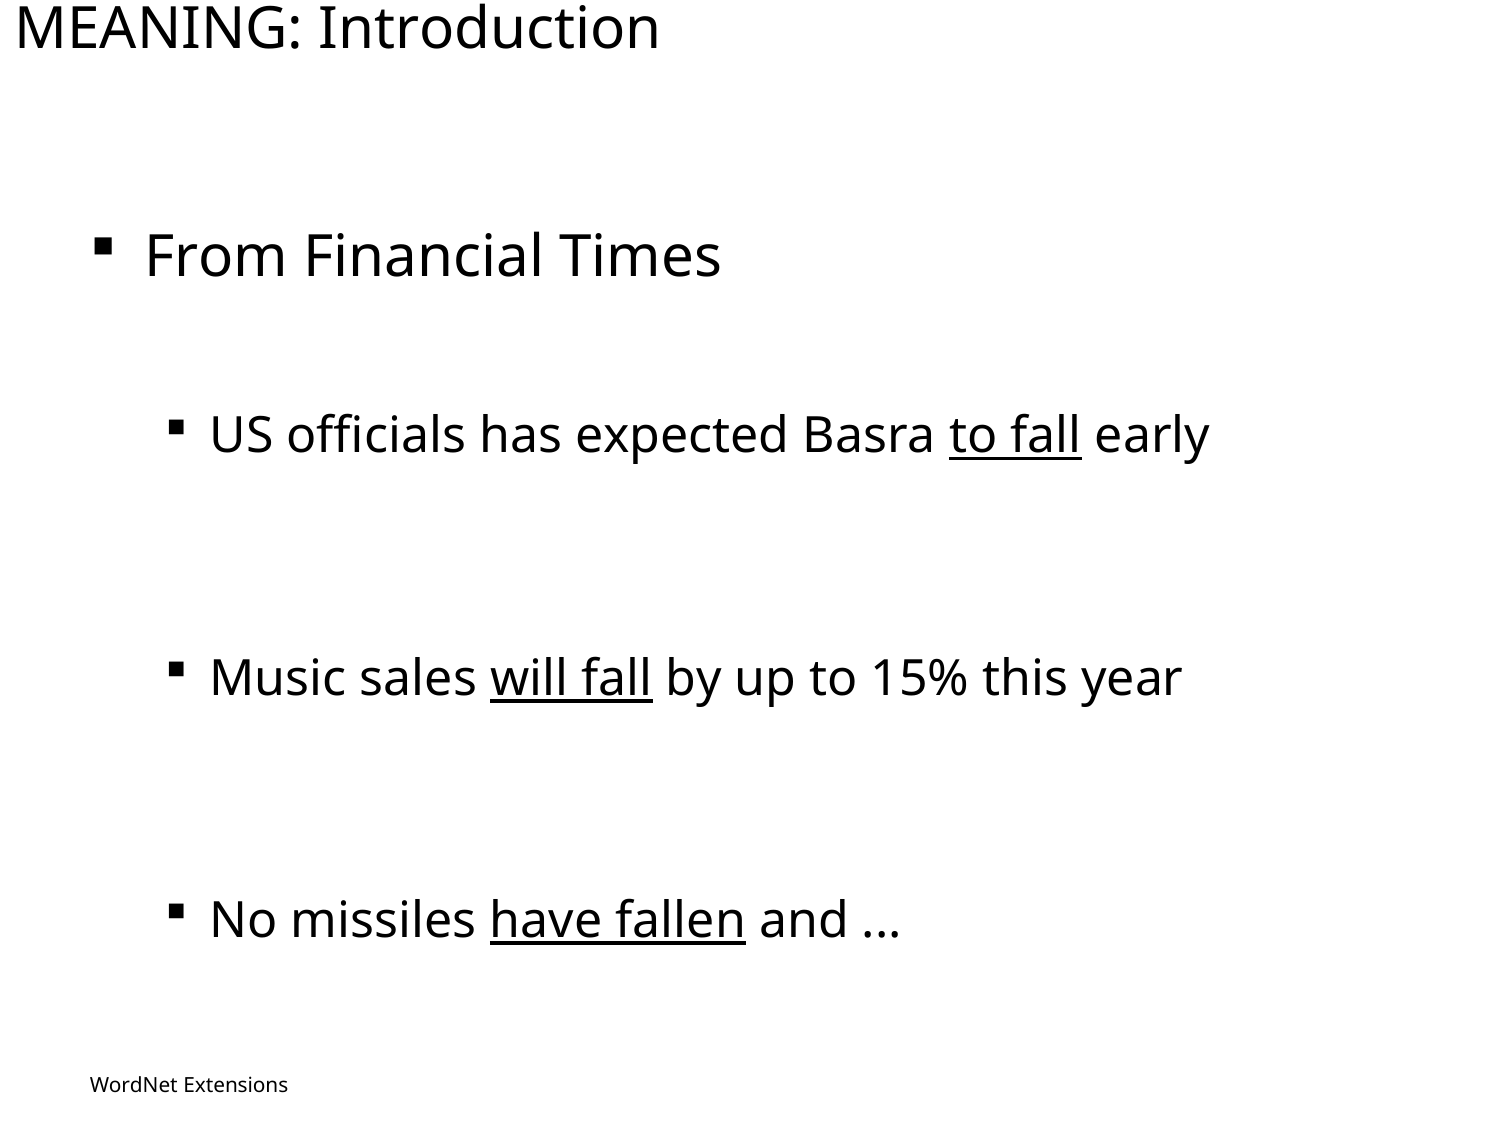

# MEANING: Introduction
From Financial Times
US officials has expected Basra to fall early
Music sales will fall by up to 15% this year
No missiles have fallen and ...